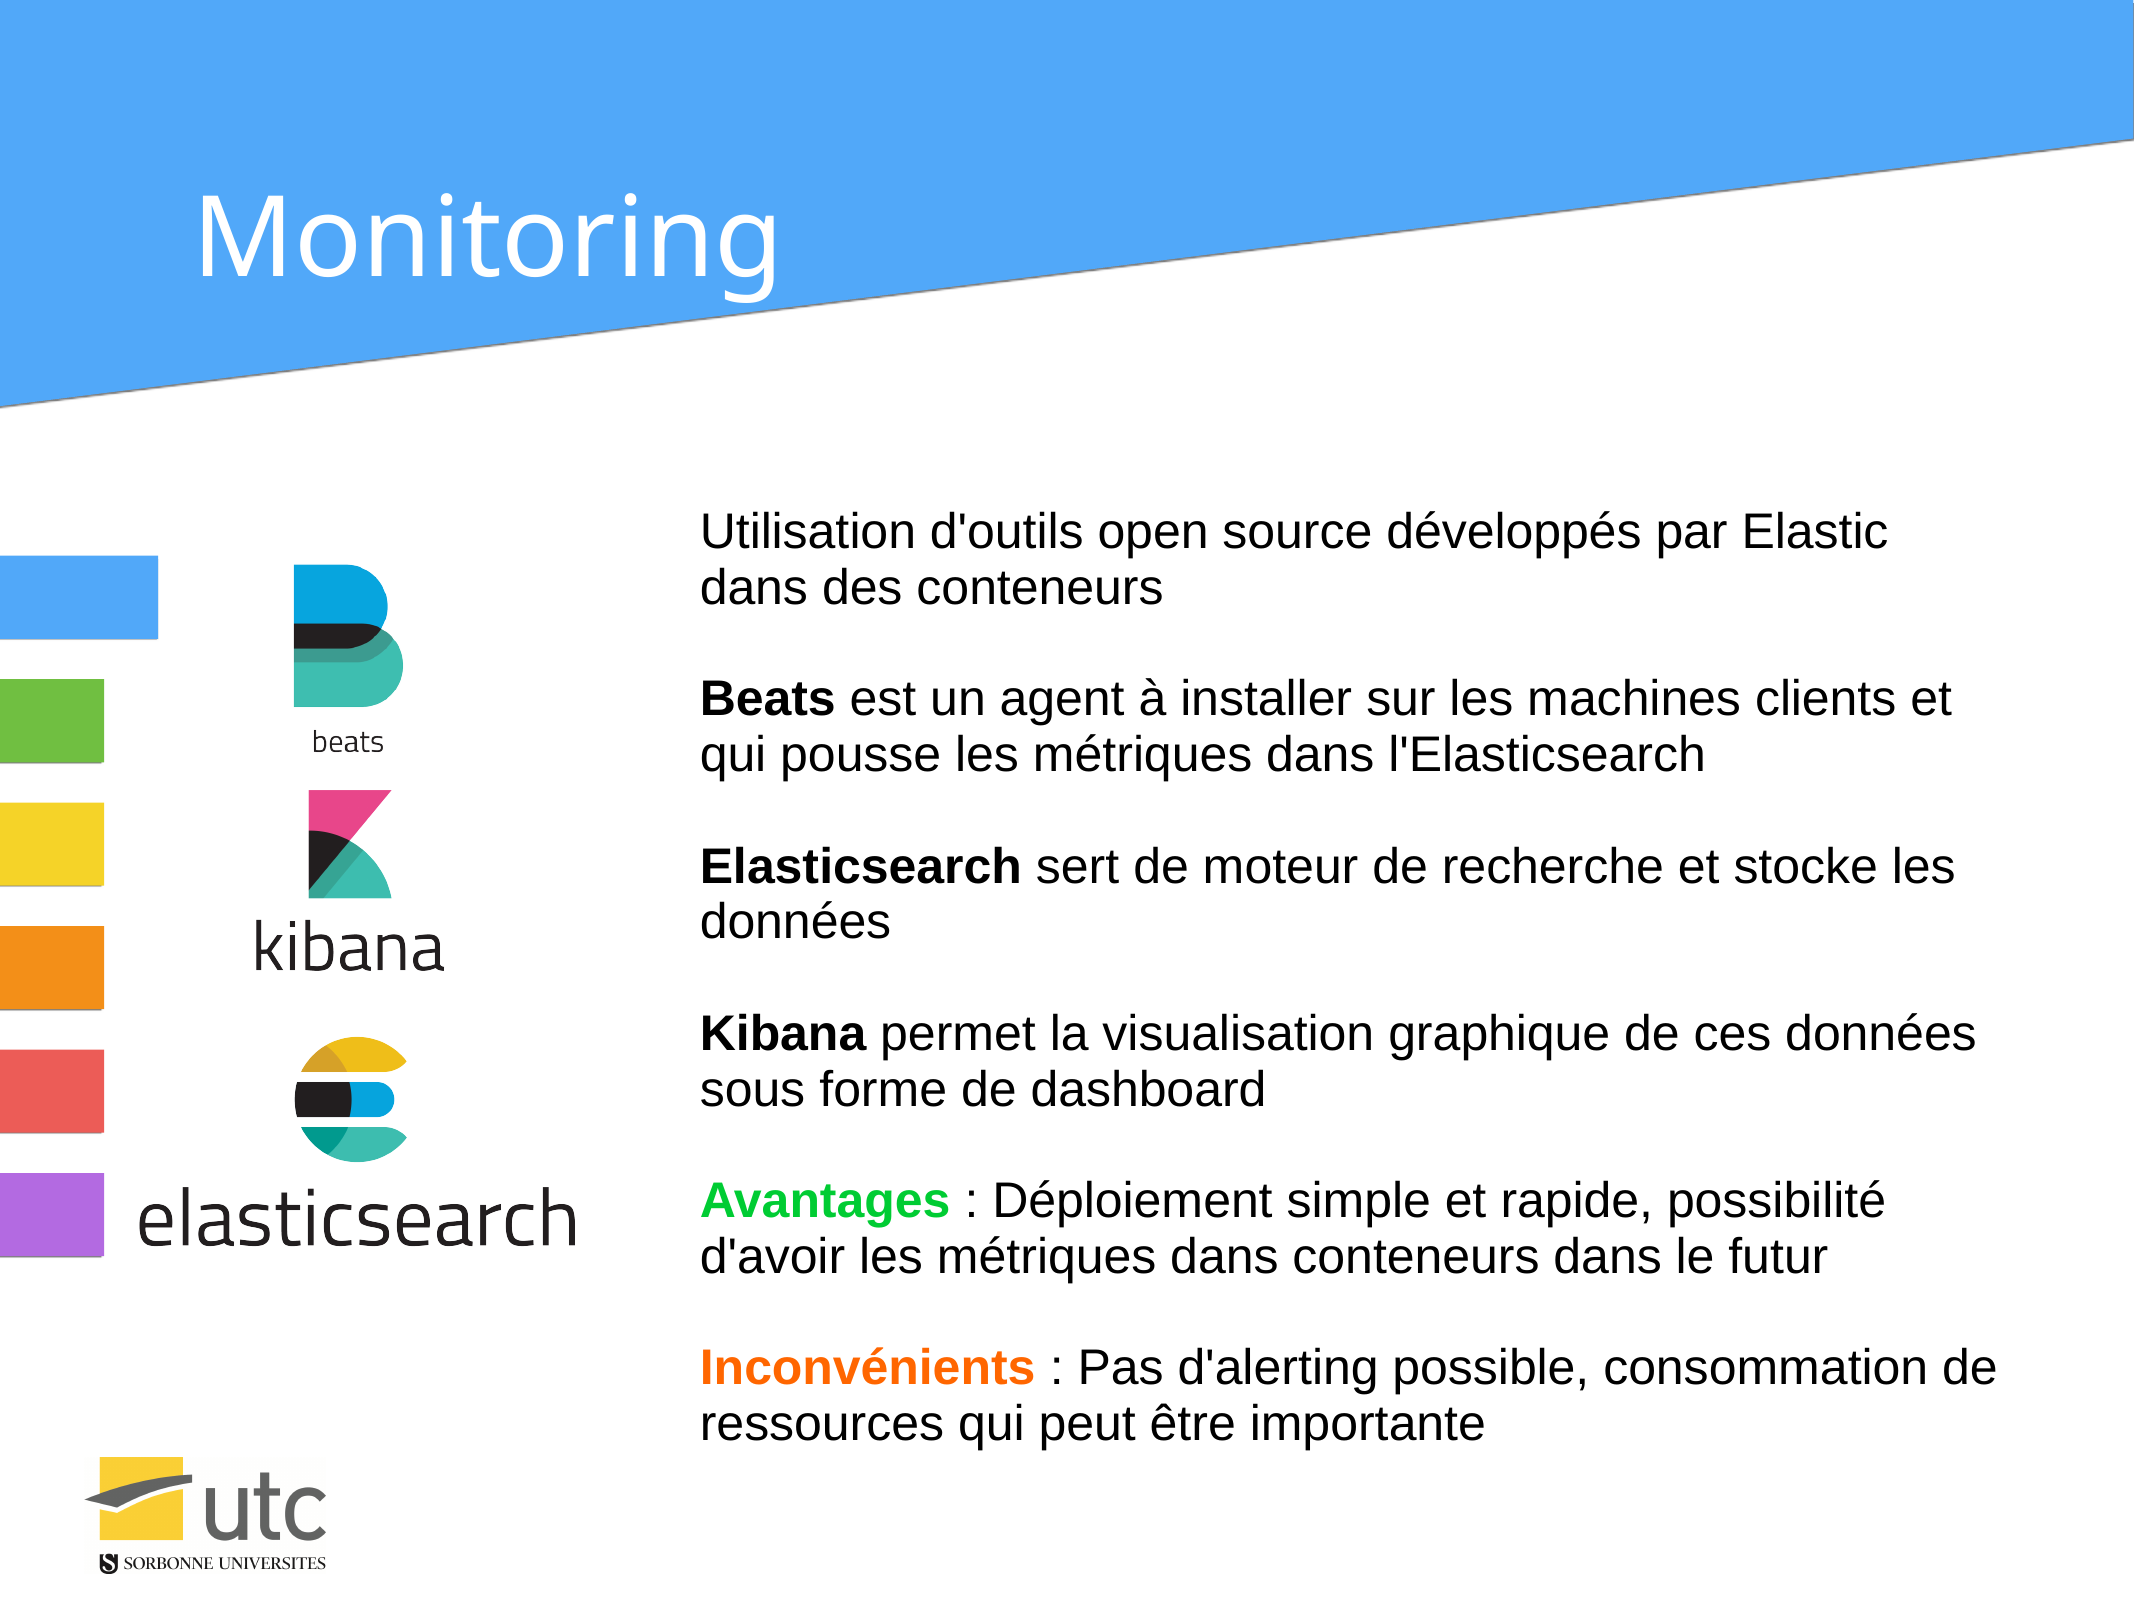

#
Monitoring
Utilisation d'outils open source développés par Elastic dans des conteneurs
Beats est un agent à installer sur les machines clients et qui pousse les métriques dans l'Elasticsearch
Elasticsearch sert de moteur de recherche et stocke les données
Kibana permet la visualisation graphique de ces données sous forme de dashboard
Avantages : Déploiement simple et rapide, possibilité d'avoir les métriques dans conteneurs dans le futur
Inconvénients : Pas d'alerting possible, consommation de ressources qui peut être importante